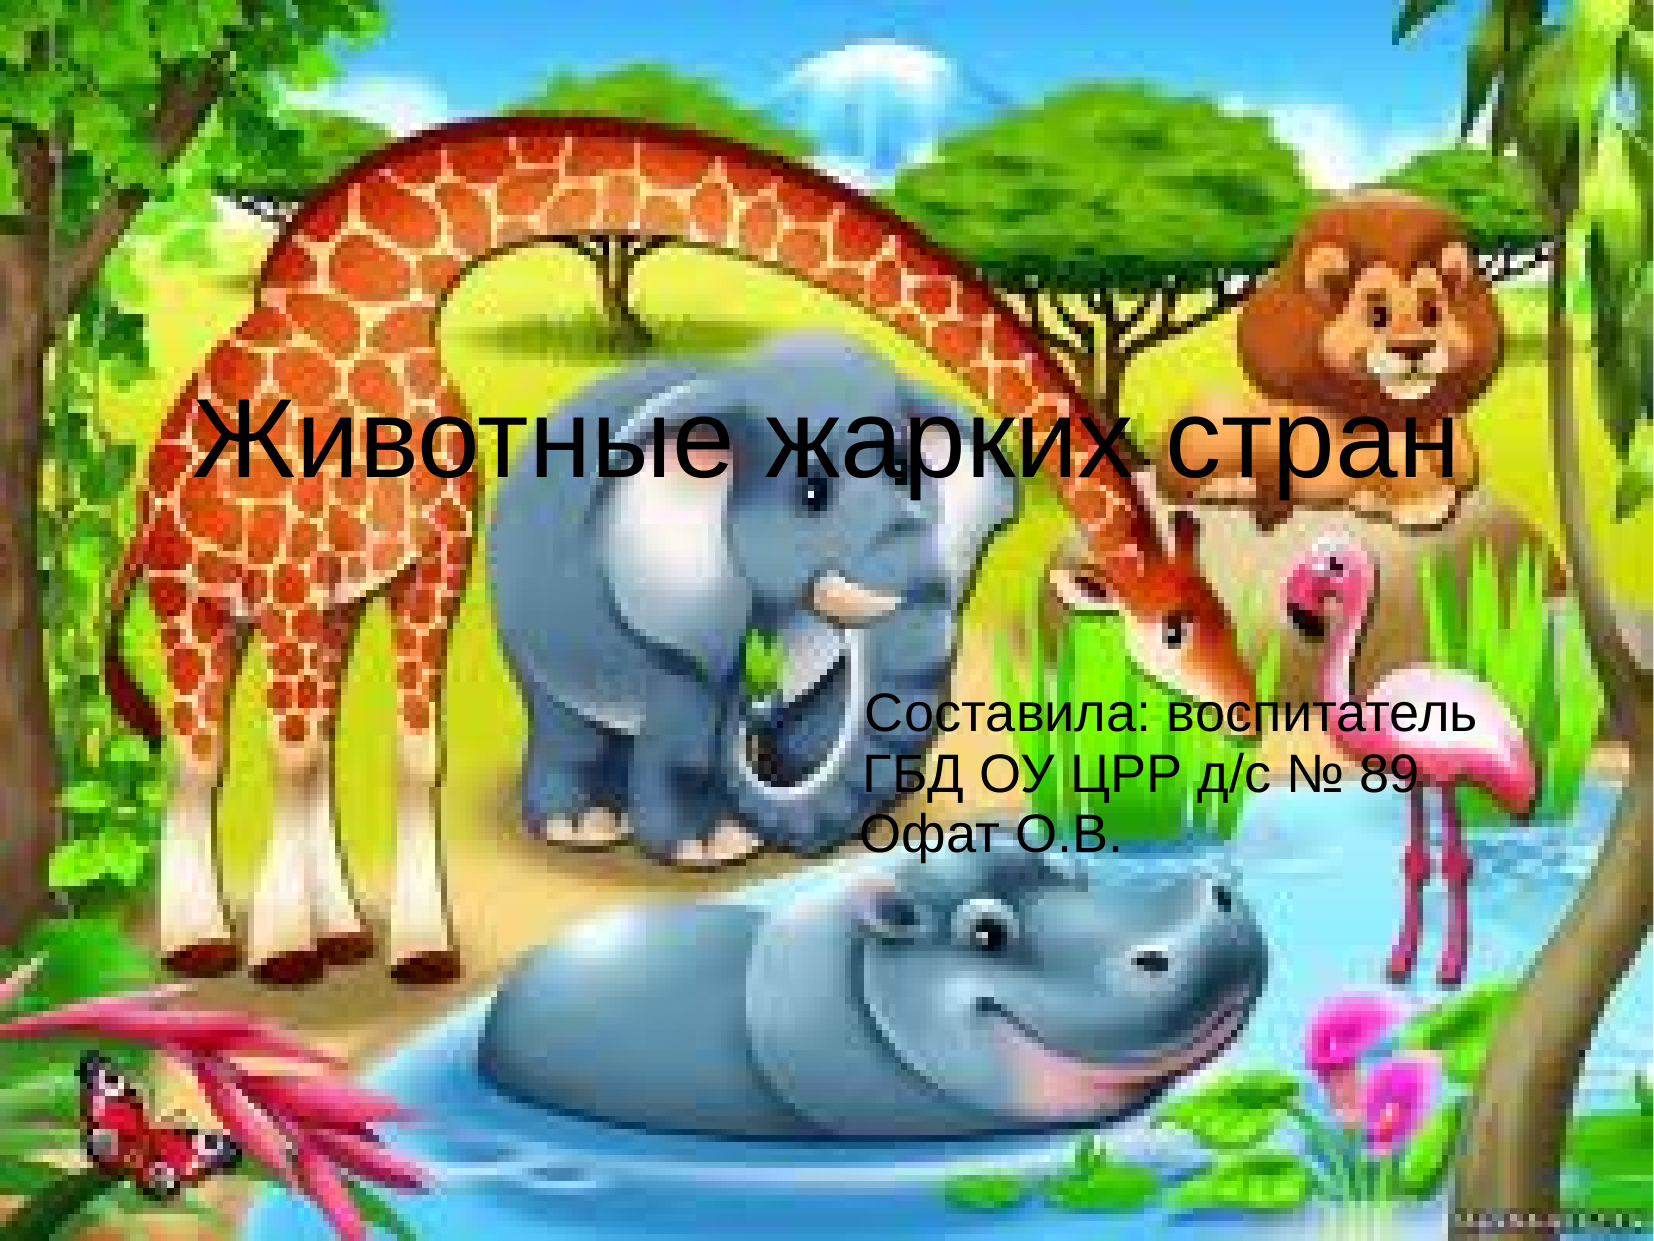

Животные жарких стран
 Составила: воспитатель
 ГБД ОУ ЦРР д/с № 89
 Офат О.В.